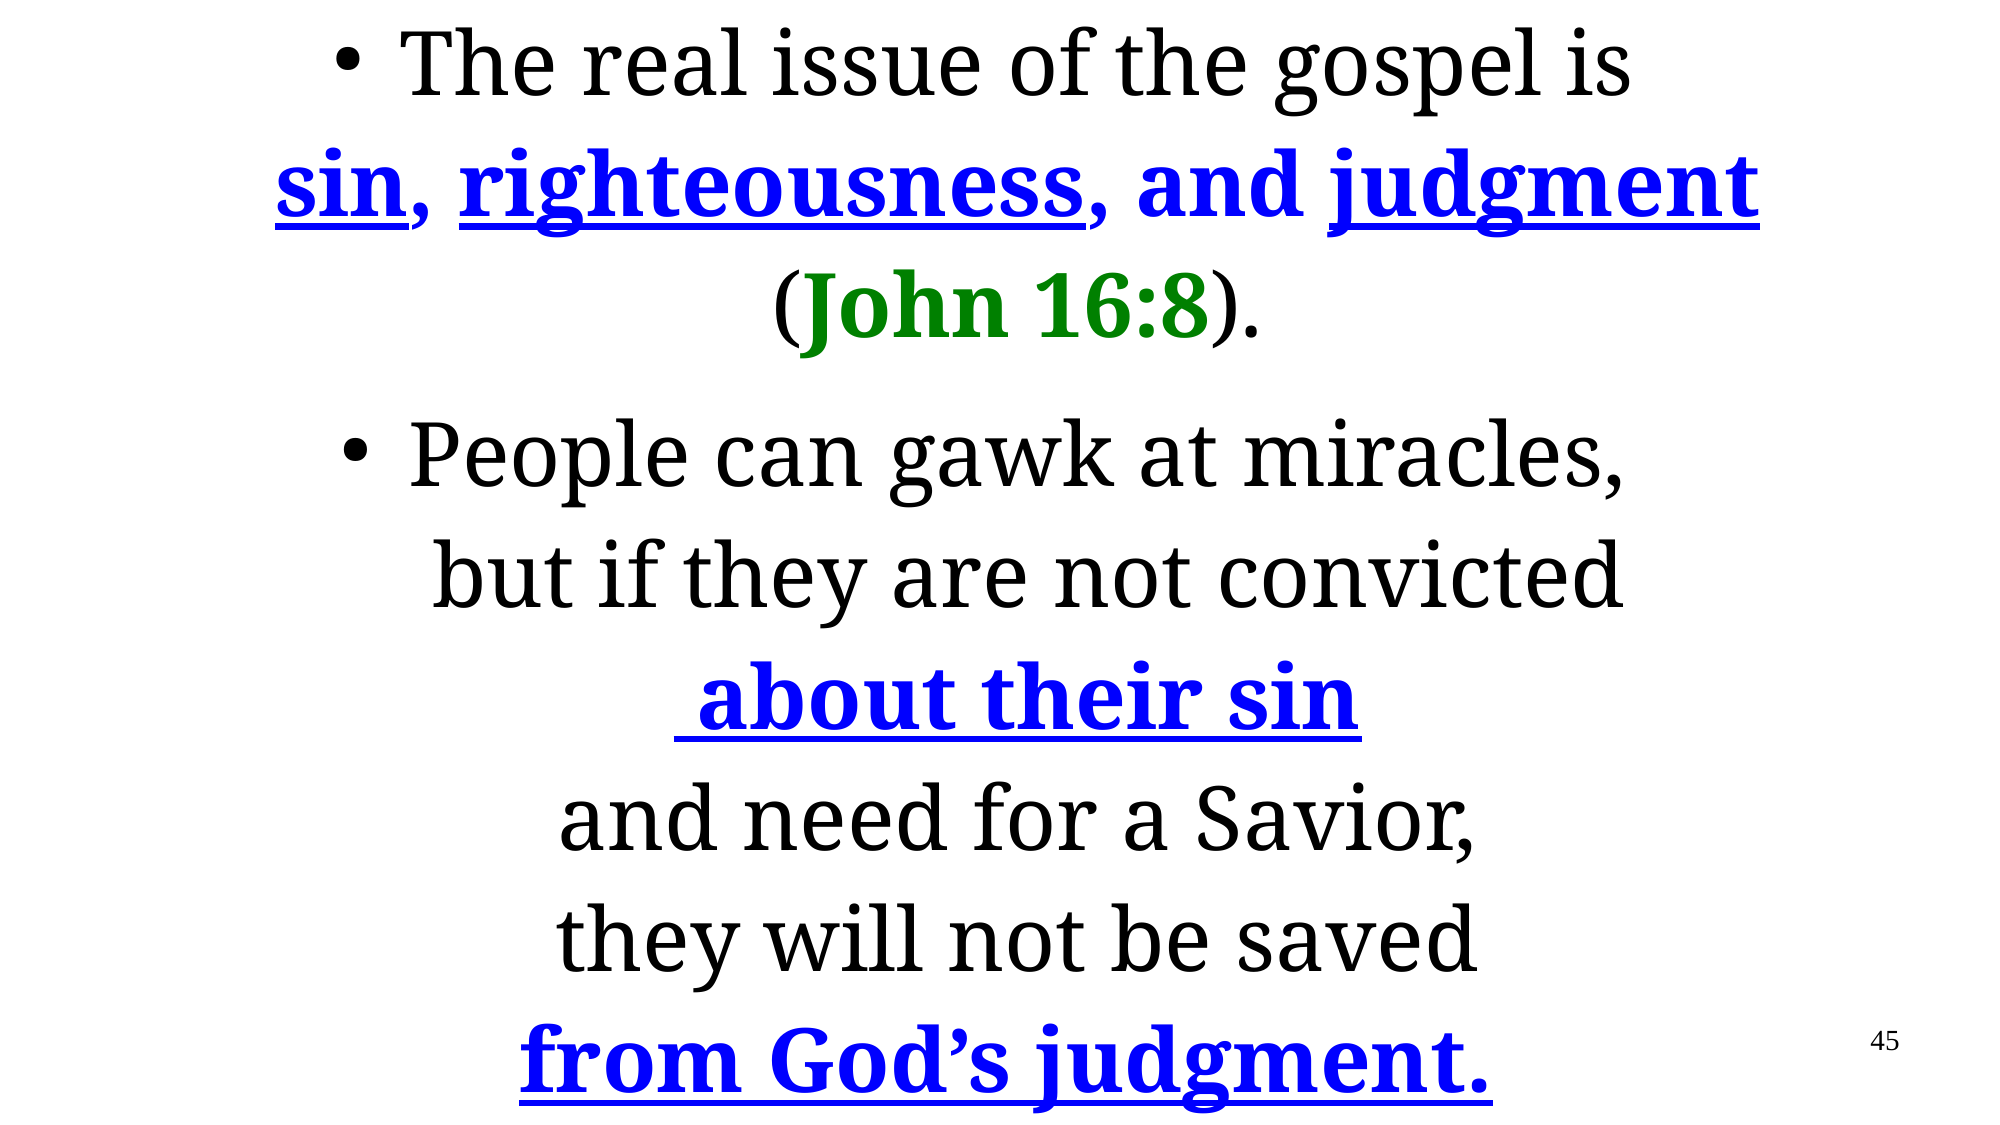

# The real issue of the gospel is sin, righteousness, and judgment (John 16:8).
People can gawk at miracles,
but if they are not convicted
 about their sin
and need for a Savior,
they will not be saved
from God’s judgment.
45